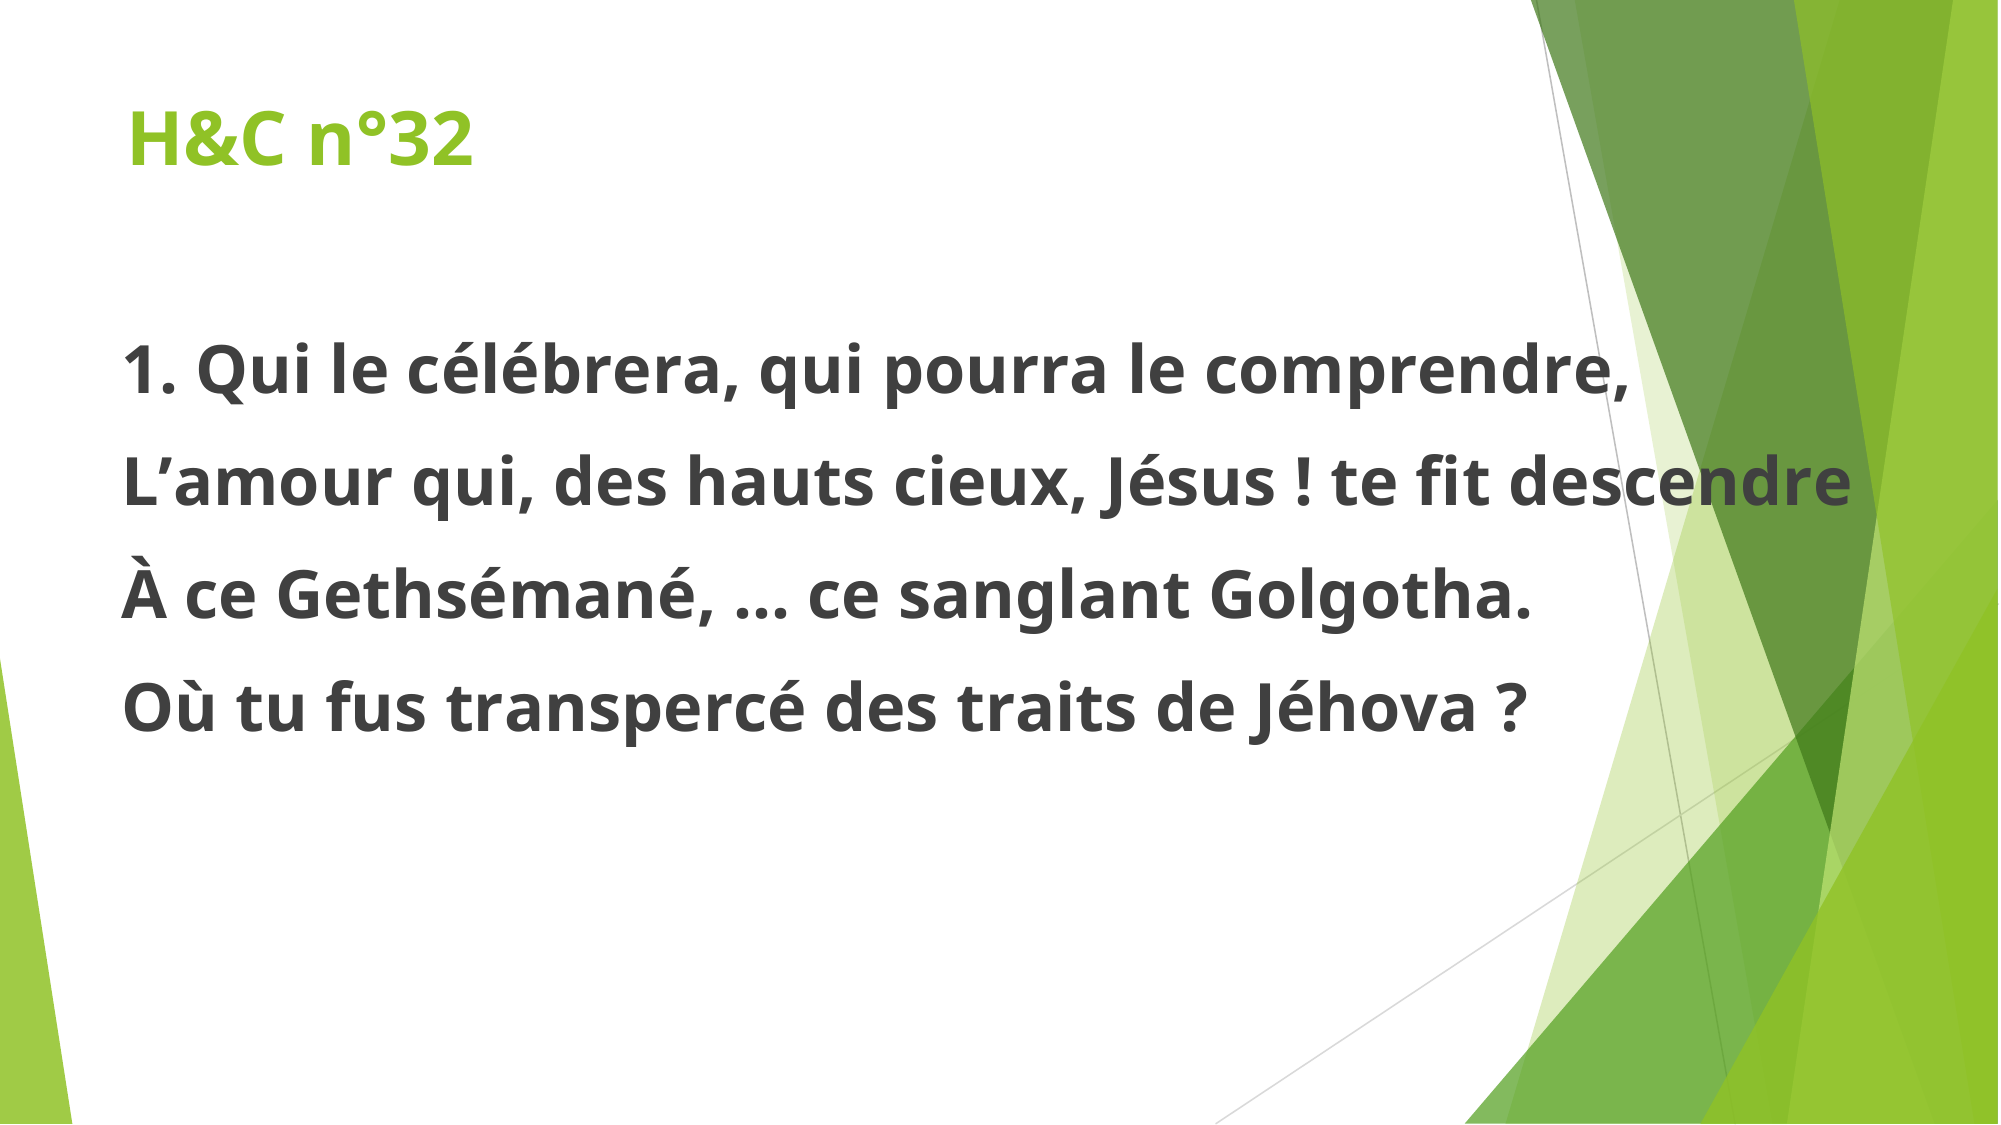

H&C n°32
1. Qui le célébrera, qui pourra le comprendre,
L’amour qui, des hauts cieux, Jésus ! te fit descendre
À ce Gethsémané, ... ce sanglant Golgotha.
Où tu fus transpercé des traits de Jéhova ?